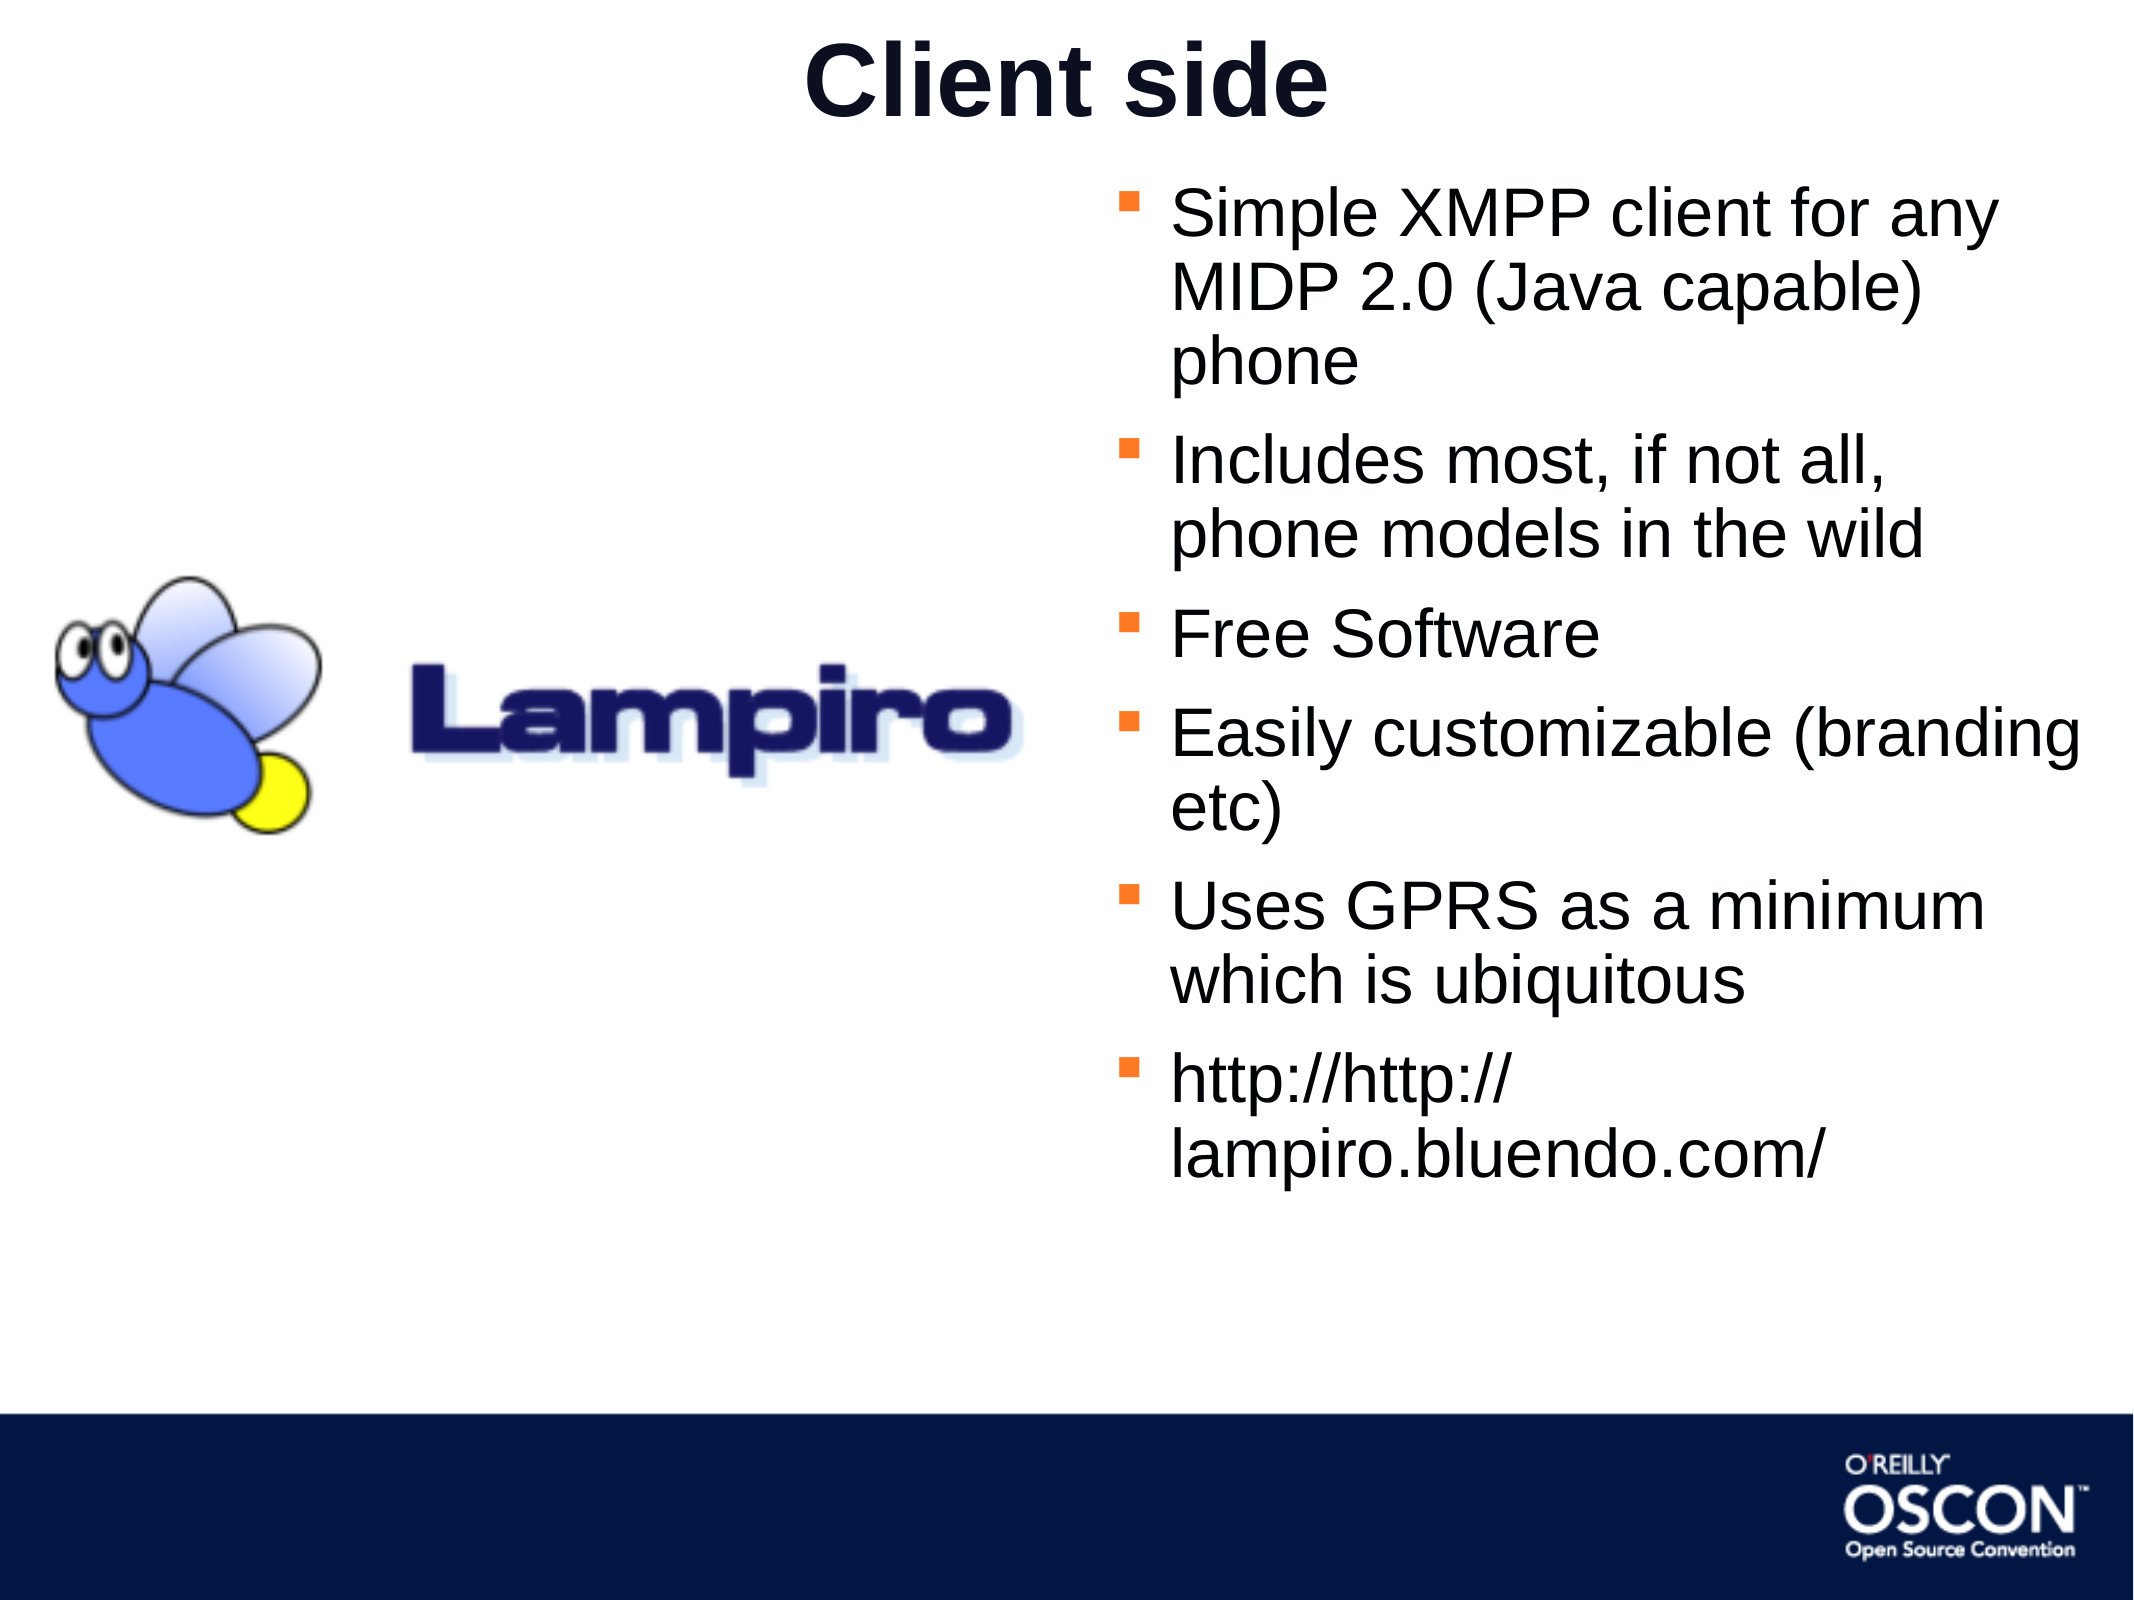

# Client side
Simple XMPP client for any MIDP 2.0 (Java capable) phone
Includes most, if not all, phone models in the wild
Free Software
Easily customizable (branding etc)
Uses GPRS as a minimum which is ubiquitous
http://http://lampiro.bluendo.com/